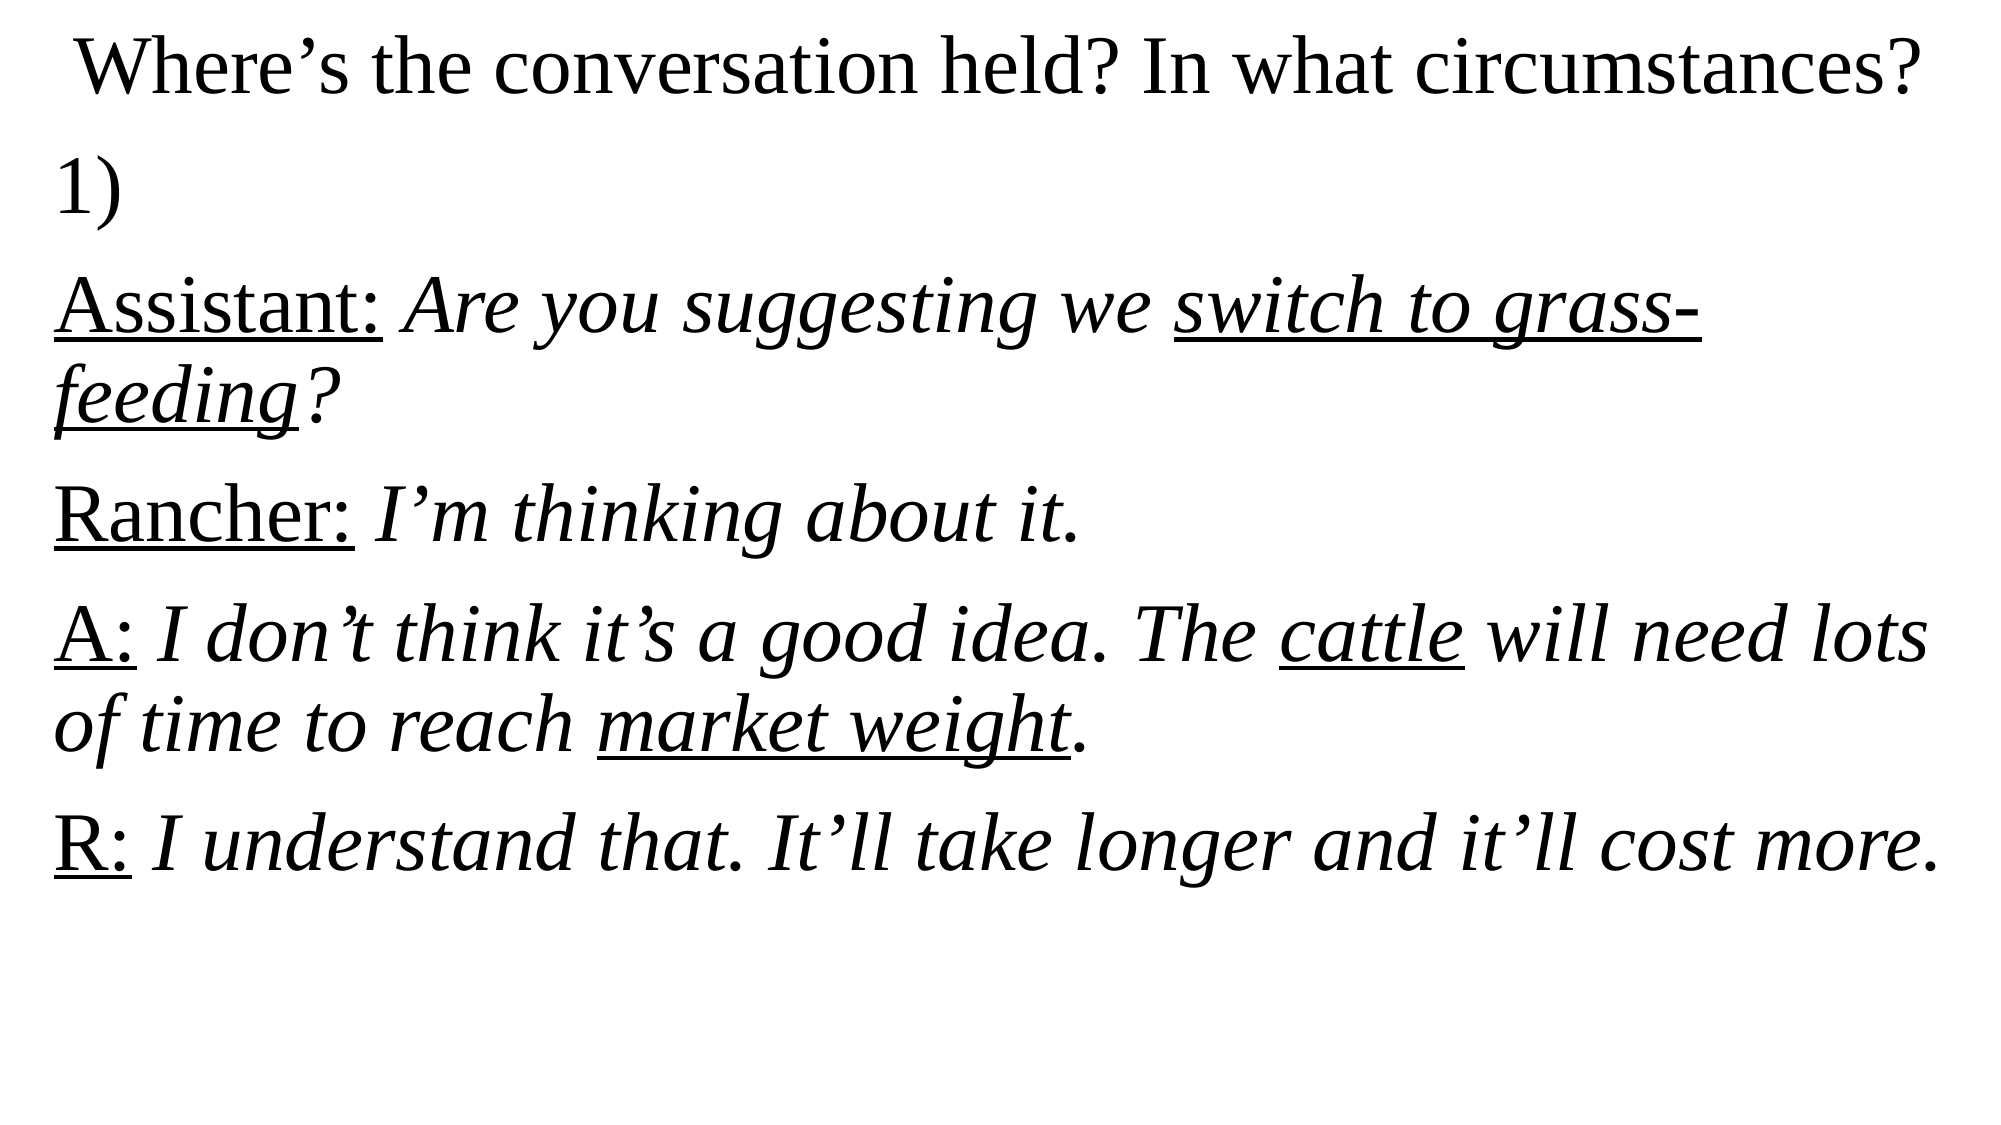

# Where’s the conversation held? In what circumstances?
1)
Assistant: Are you suggesting we switch to grass-feeding?
Rancher: I’m thinking about it.
A: I don’t think it’s a good idea. The cattle will need lots of time to reach market weight.
R: I understand that. It’ll take longer and it’ll cost more.